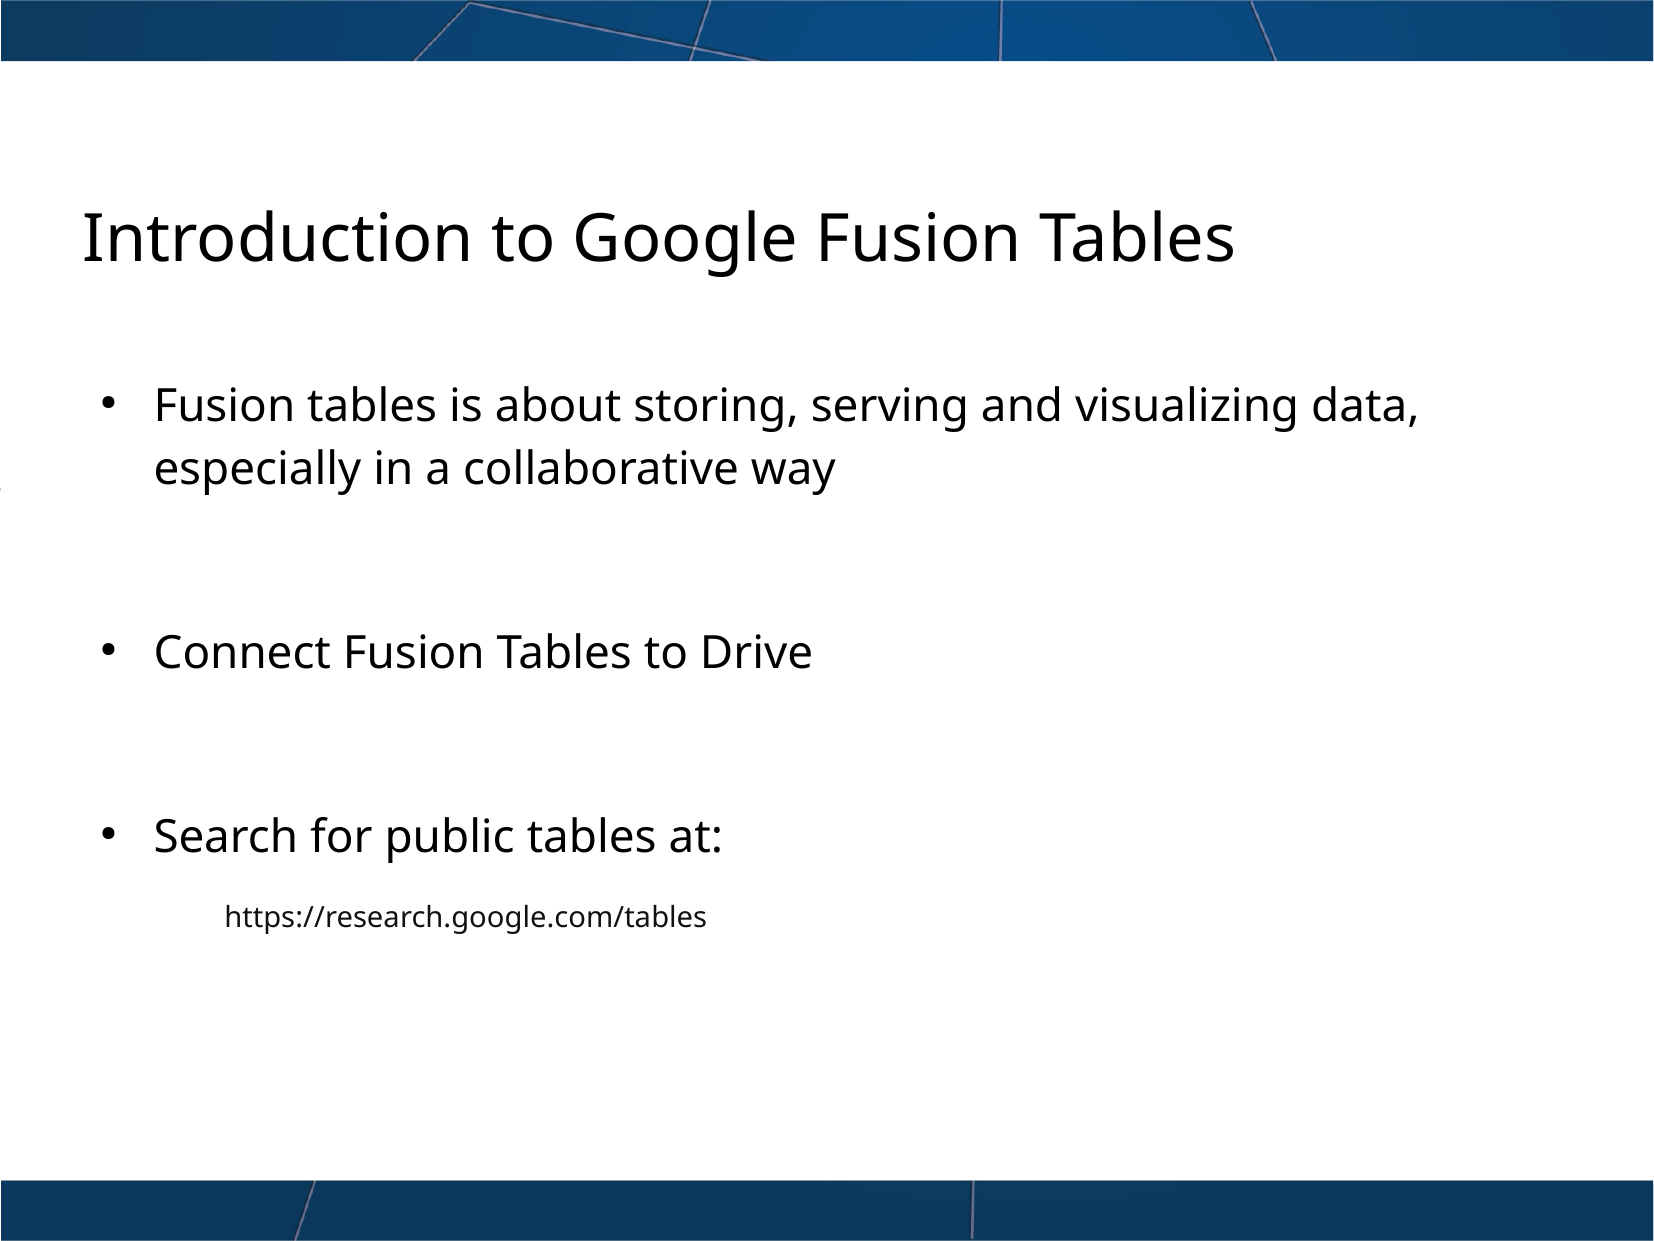

# Introduction to Google Fusion Tables
Fusion tables is about storing, serving and visualizing data, especially in a collaborative way
Connect Fusion Tables to Drive
Search for public tables at:
https://research.google.com/tables